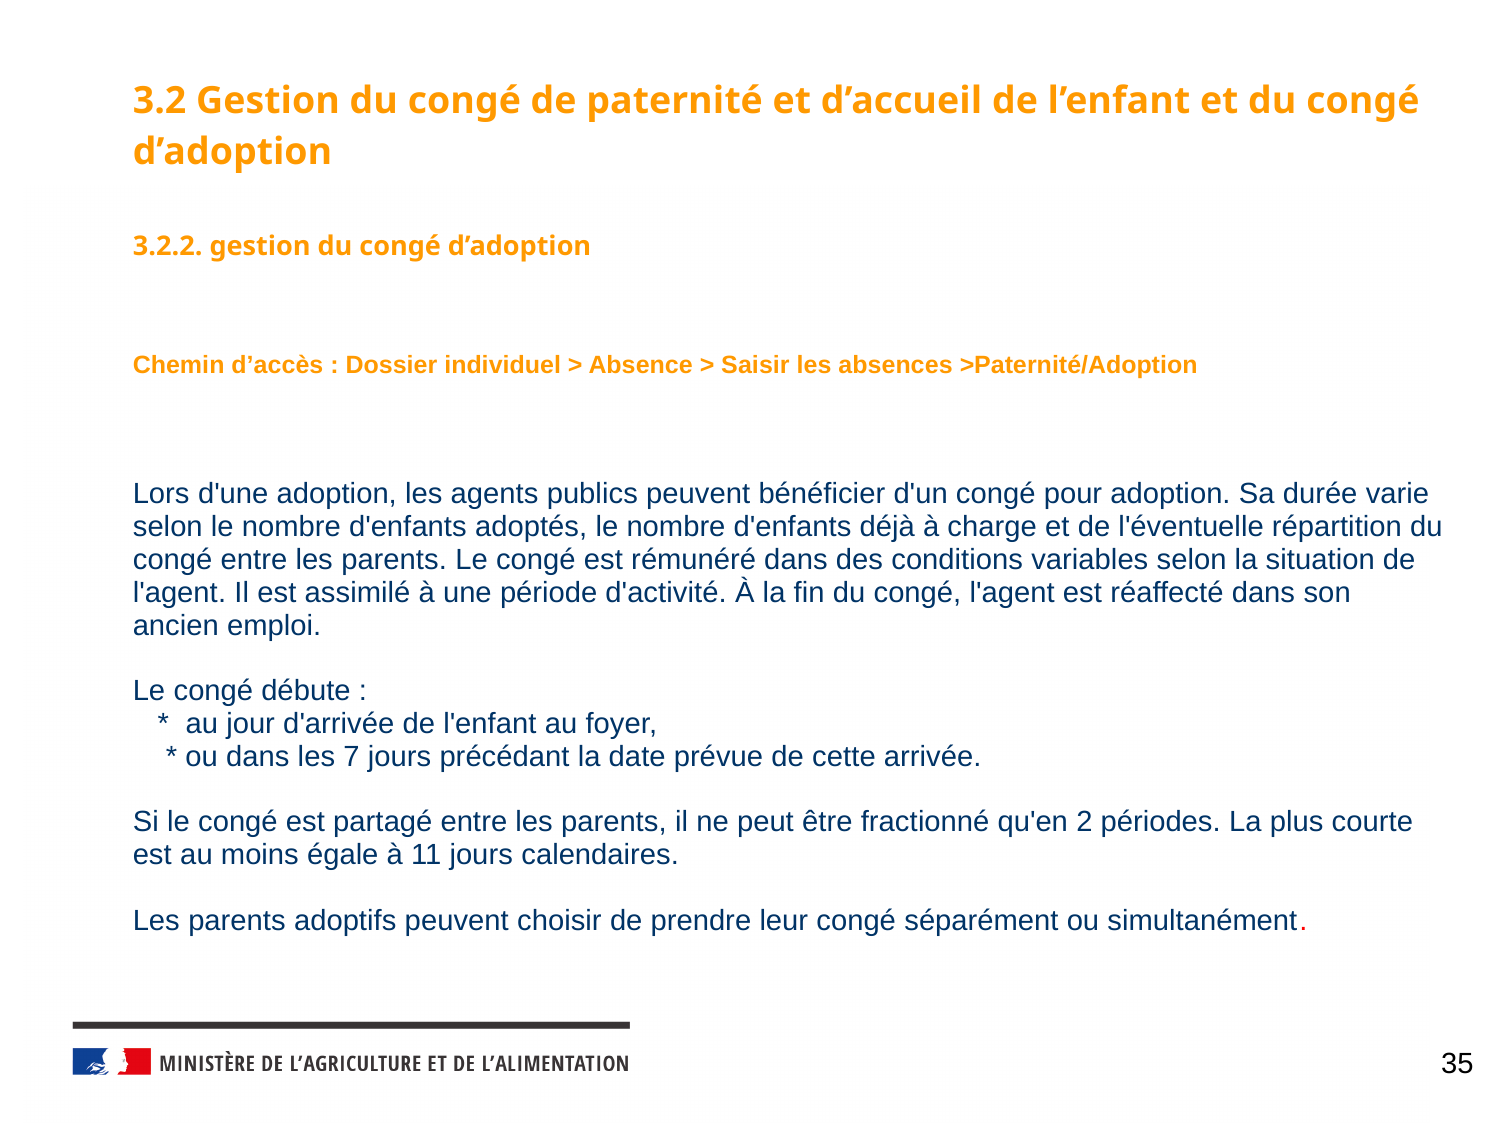

3.2 Gestion du congé de paternité et d’accueil de l’enfant et du congé d’adoption
3.2.2. gestion du congé d’adoption
Chemin d’accès : Dossier individuel > Absence > Saisir les absences >Paternité/Adoption
Lors d'une adoption, les agents publics peuvent bénéficier d'un congé pour adoption. Sa durée varie selon le nombre d'enfants adoptés, le nombre d'enfants déjà à charge et de l'éventuelle répartition du congé entre les parents. Le congé est rémunéré dans des conditions variables selon la situation de l'agent. Il est assimilé à une période d'activité. À la fin du congé, l'agent est réaffecté dans son ancien emploi.
Le congé débute :
 * au jour d'arrivée de l'enfant au foyer,
 * ou dans les 7 jours précédant la date prévue de cette arrivée.
Si le congé est partagé entre les parents, il ne peut être fractionné qu'en 2 périodes. La plus courte est au moins égale à 11 jours calendaires.
Les parents adoptifs peuvent choisir de prendre leur congé séparément ou simultanément.